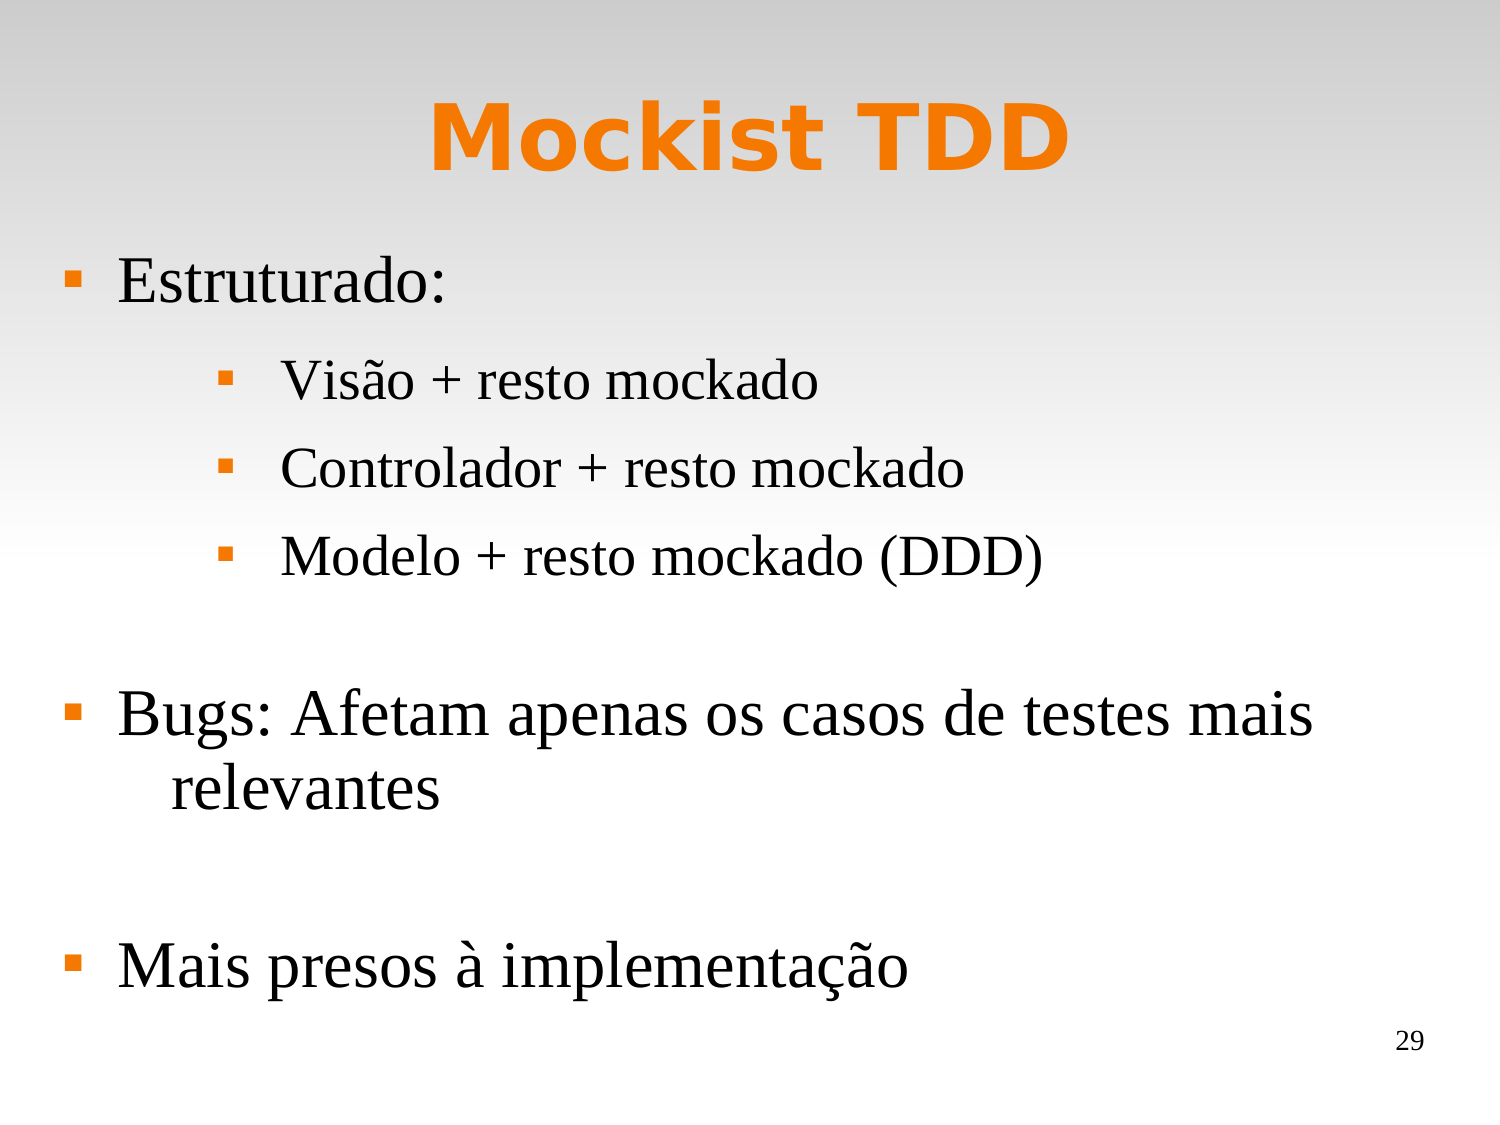

# Mockist TDD
Estruturado:
 Visão + resto mockado
 Controlador + resto mockado
 Modelo + resto mockado (DDD)
Bugs: Afetam apenas os casos de testes mais relevantes
Mais presos à implementação
29